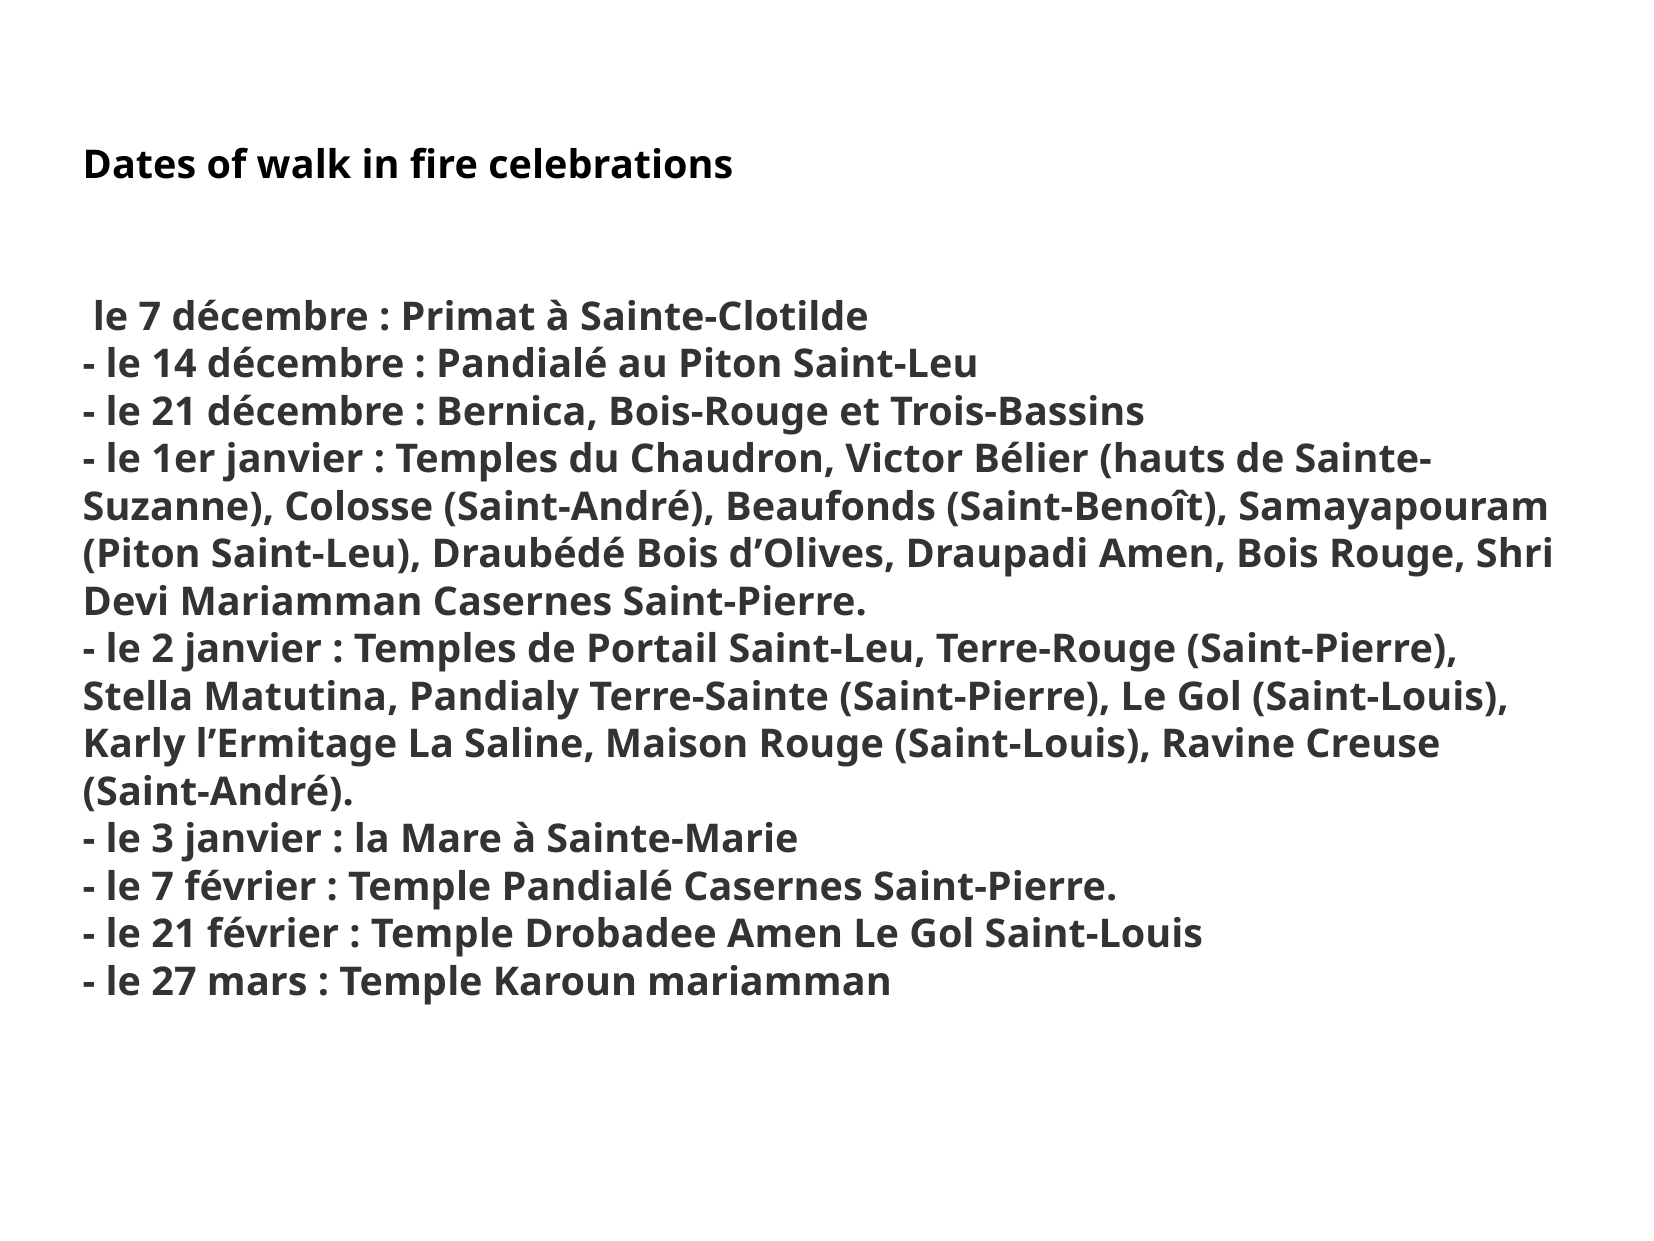

# Dates of walk in fire celebrations
 le 7 décembre : Primat à Sainte-Clotilde
- le 14 décembre : Pandialé au Piton Saint-Leu
- le 21 décembre : Bernica, Bois-Rouge et Trois-Bassins
- le 1er janvier : Temples du Chaudron, Victor Bélier (hauts de Sainte-Suzanne), Colosse (Saint-André), Beaufonds (Saint-Benoît), Samayapouram (Piton Saint-Leu), Draubédé Bois d’Olives, Draupadi Amen, Bois Rouge, Shri Devi Mariamman Casernes Saint-Pierre.
- le 2 janvier : Temples de Portail Saint-Leu, Terre-Rouge (Saint-Pierre), Stella Matutina, Pandialy Terre-Sainte (Saint-Pierre), Le Gol (Saint-Louis), Karly l’Ermitage La Saline, Maison Rouge (Saint-Louis), Ravine Creuse (Saint-André).
- le 3 janvier : la Mare à Sainte-Marie
- le 7 février : Temple Pandialé Casernes Saint-Pierre.
- le 21 février : Temple Drobadee Amen Le Gol Saint-Louis
- le 27 mars : Temple Karoun mariamman